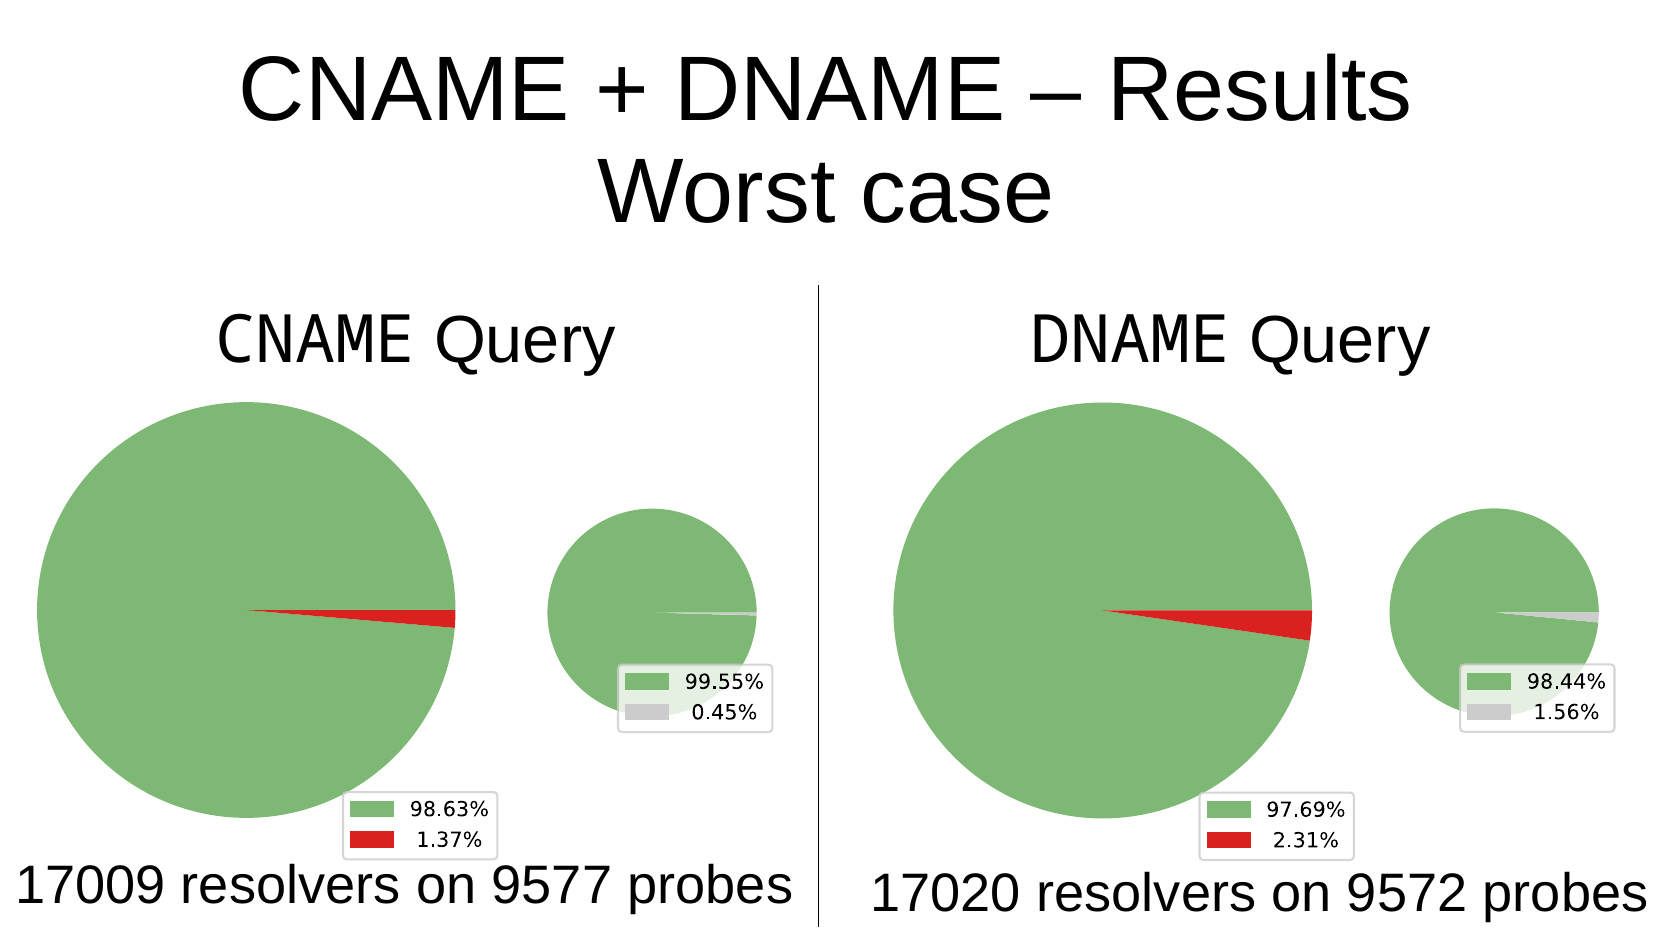

# CNAME + DNAME – Results Worst case
CNAME Query
DNAME Query
17009 resolvers on 9577 probes
17020 resolvers on 9572 probes